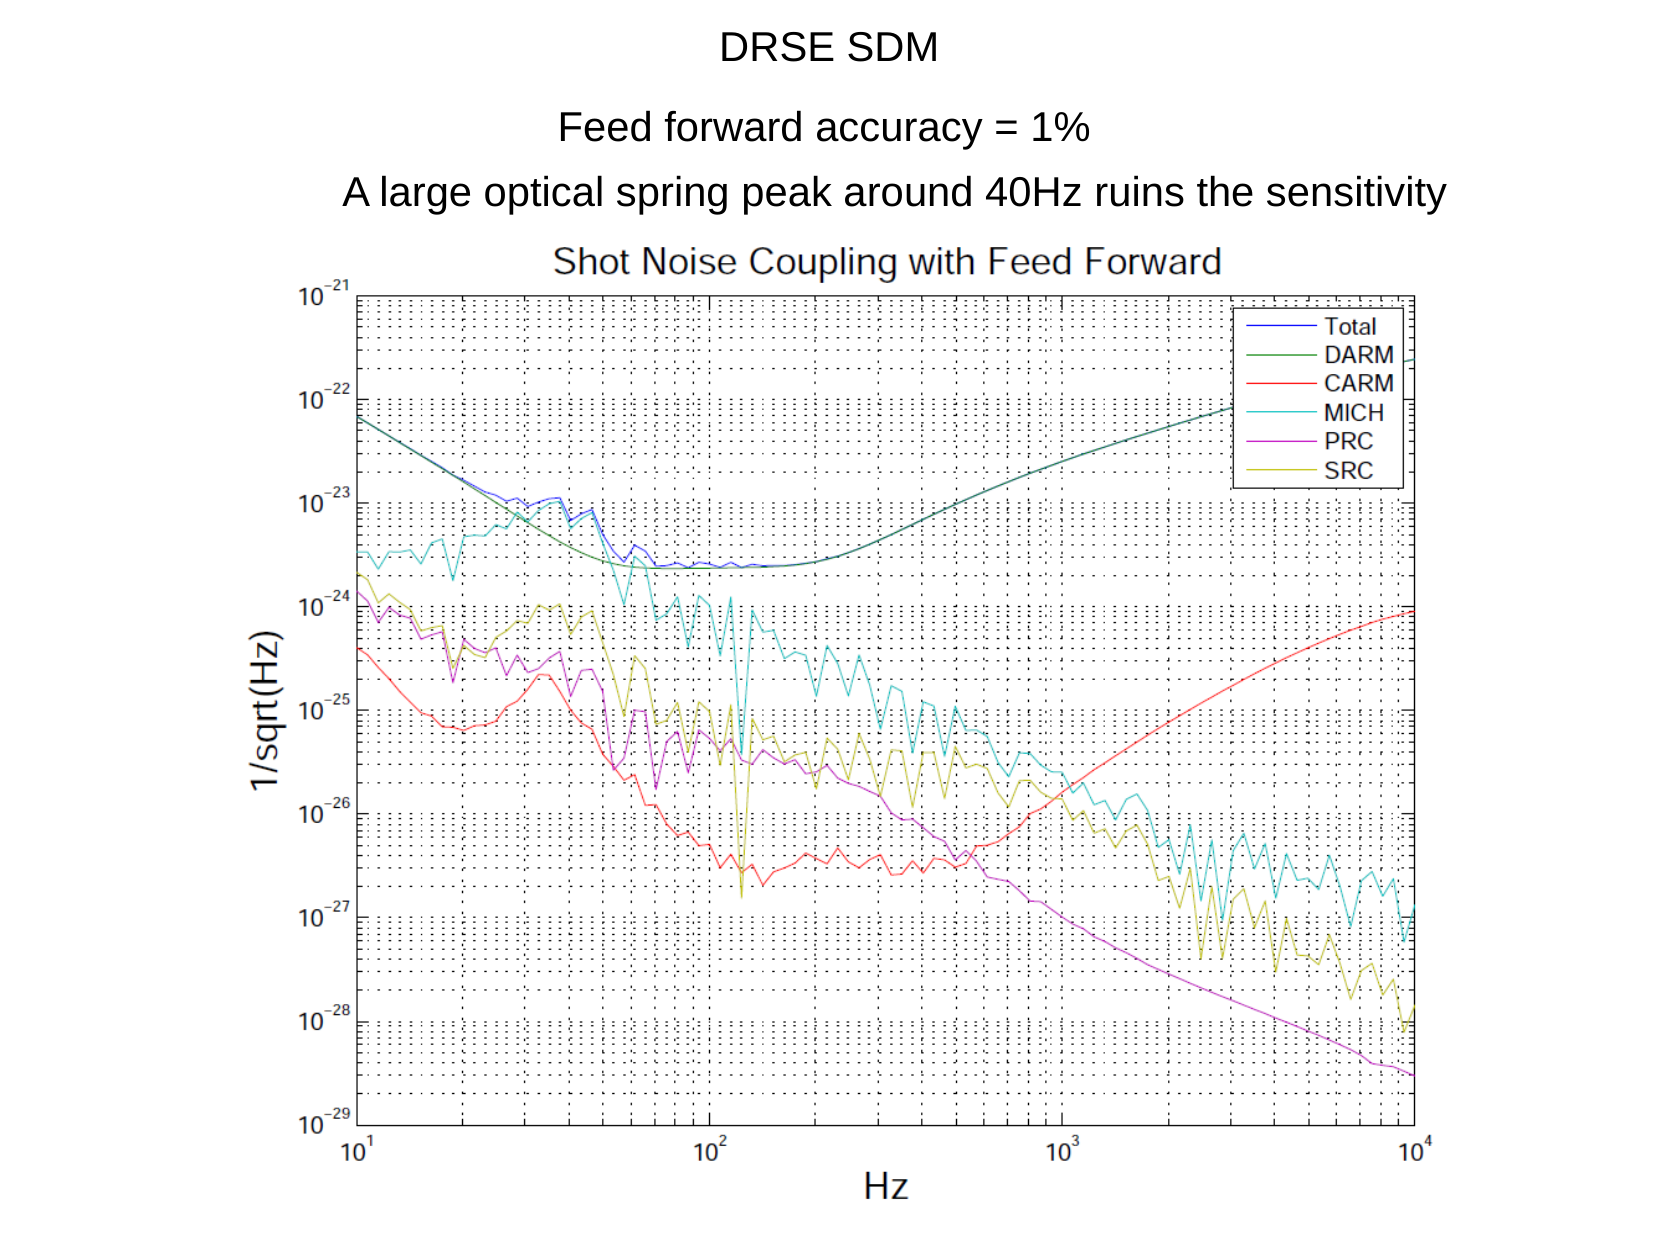

DRSE SDM
Feed forward accuracy = 1%
A large optical spring peak around 40Hz ruins the sensitivity